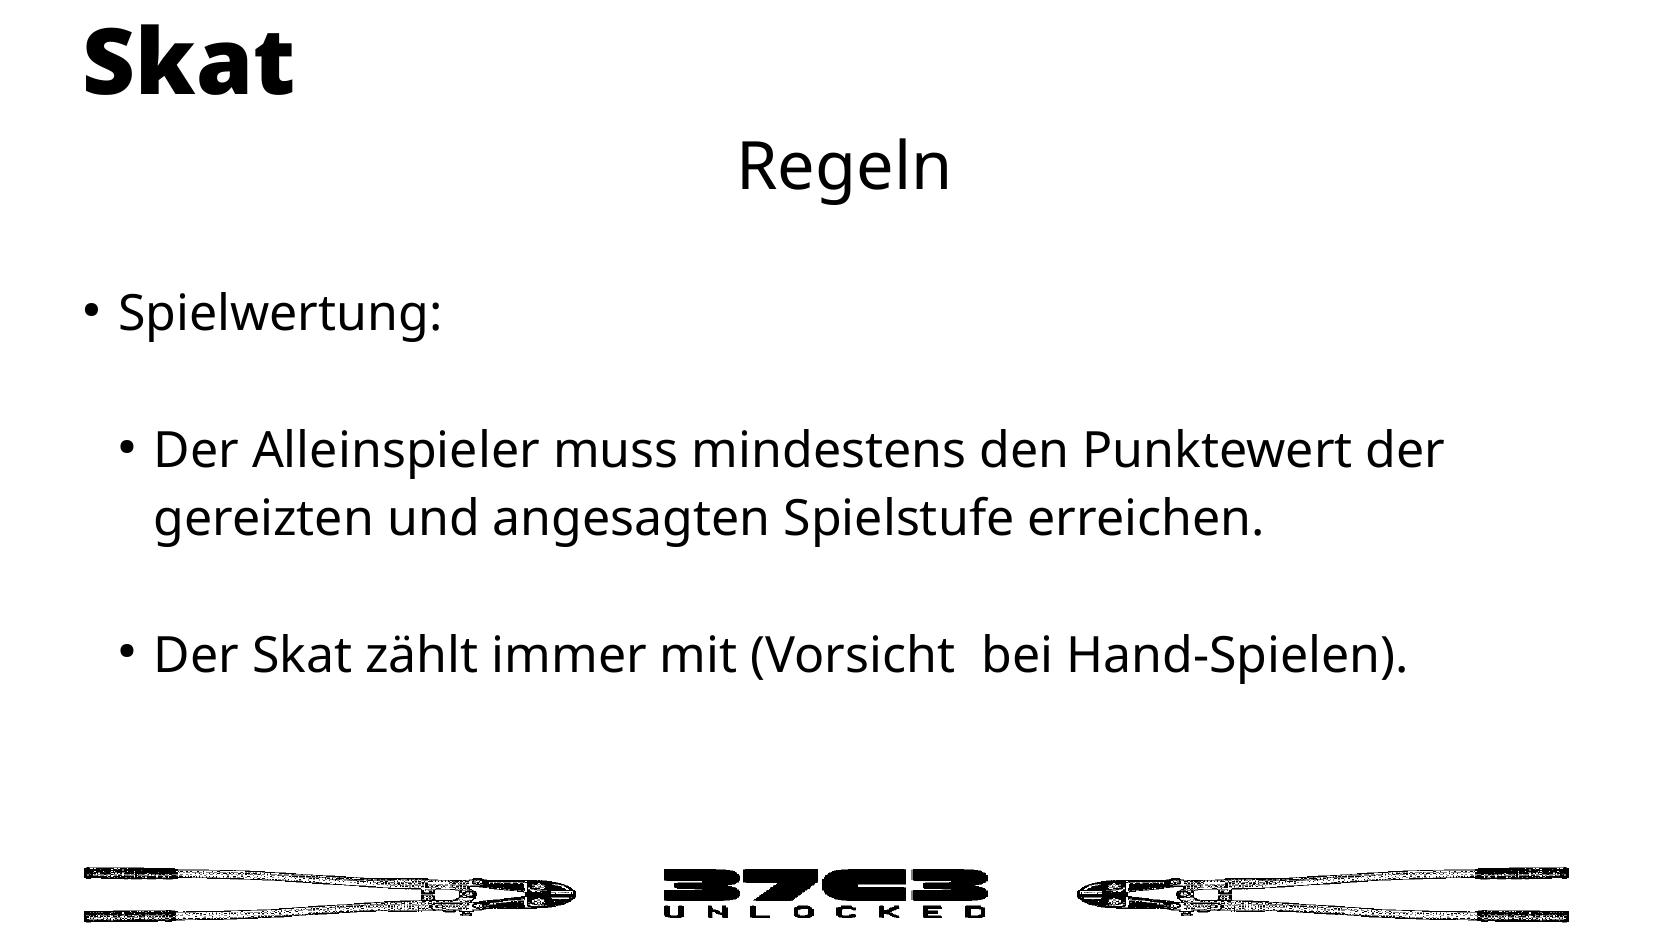

# Skat
Regeln
Spielwertung:
Der Alleinspieler muss mindestens den Punktewert der gereizten und angesagten Spielstufe erreichen.
Der Skat zählt immer mit (Vorsicht bei Hand-Spielen).